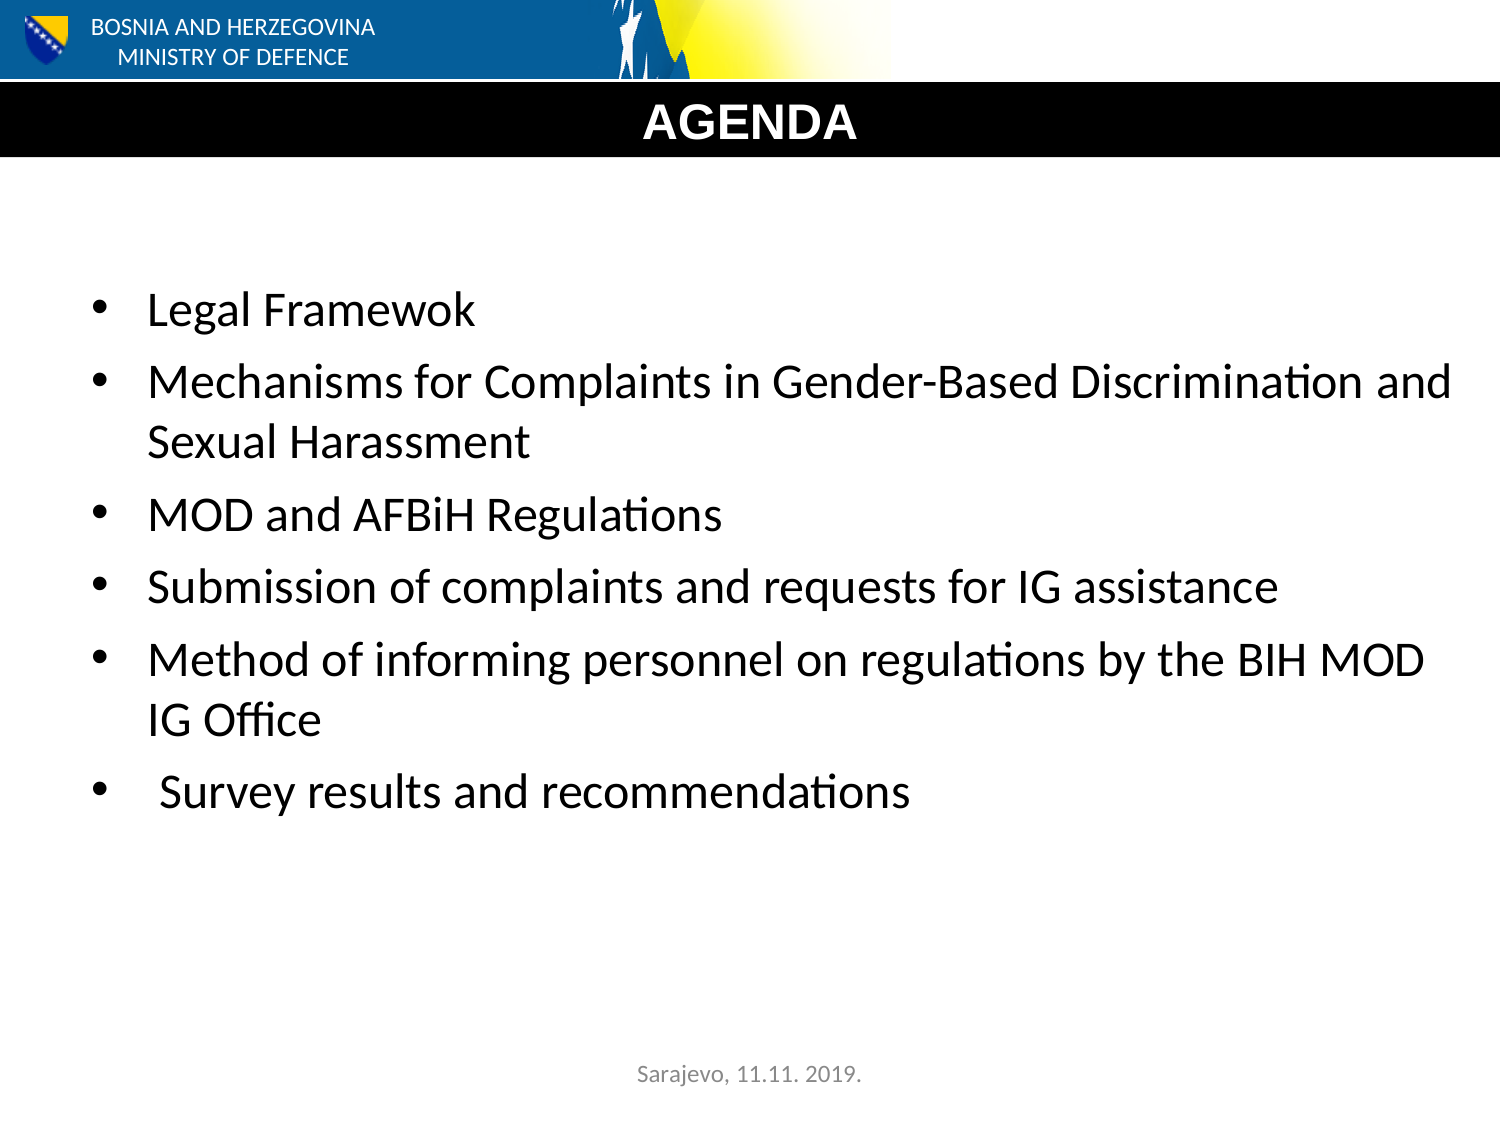

AGENDA
# Legal Framewok
Mechanisms for Complaints in Gender-Based Discrimination and Sexual Harassment
MOD and AFBiH Regulations
Submission of complaints and requests for IG assistance
Method of informing personnel on regulations by the BIH MOD IG Office
 Survey results and recommendations
Sarajevo, 11.11. 2019.